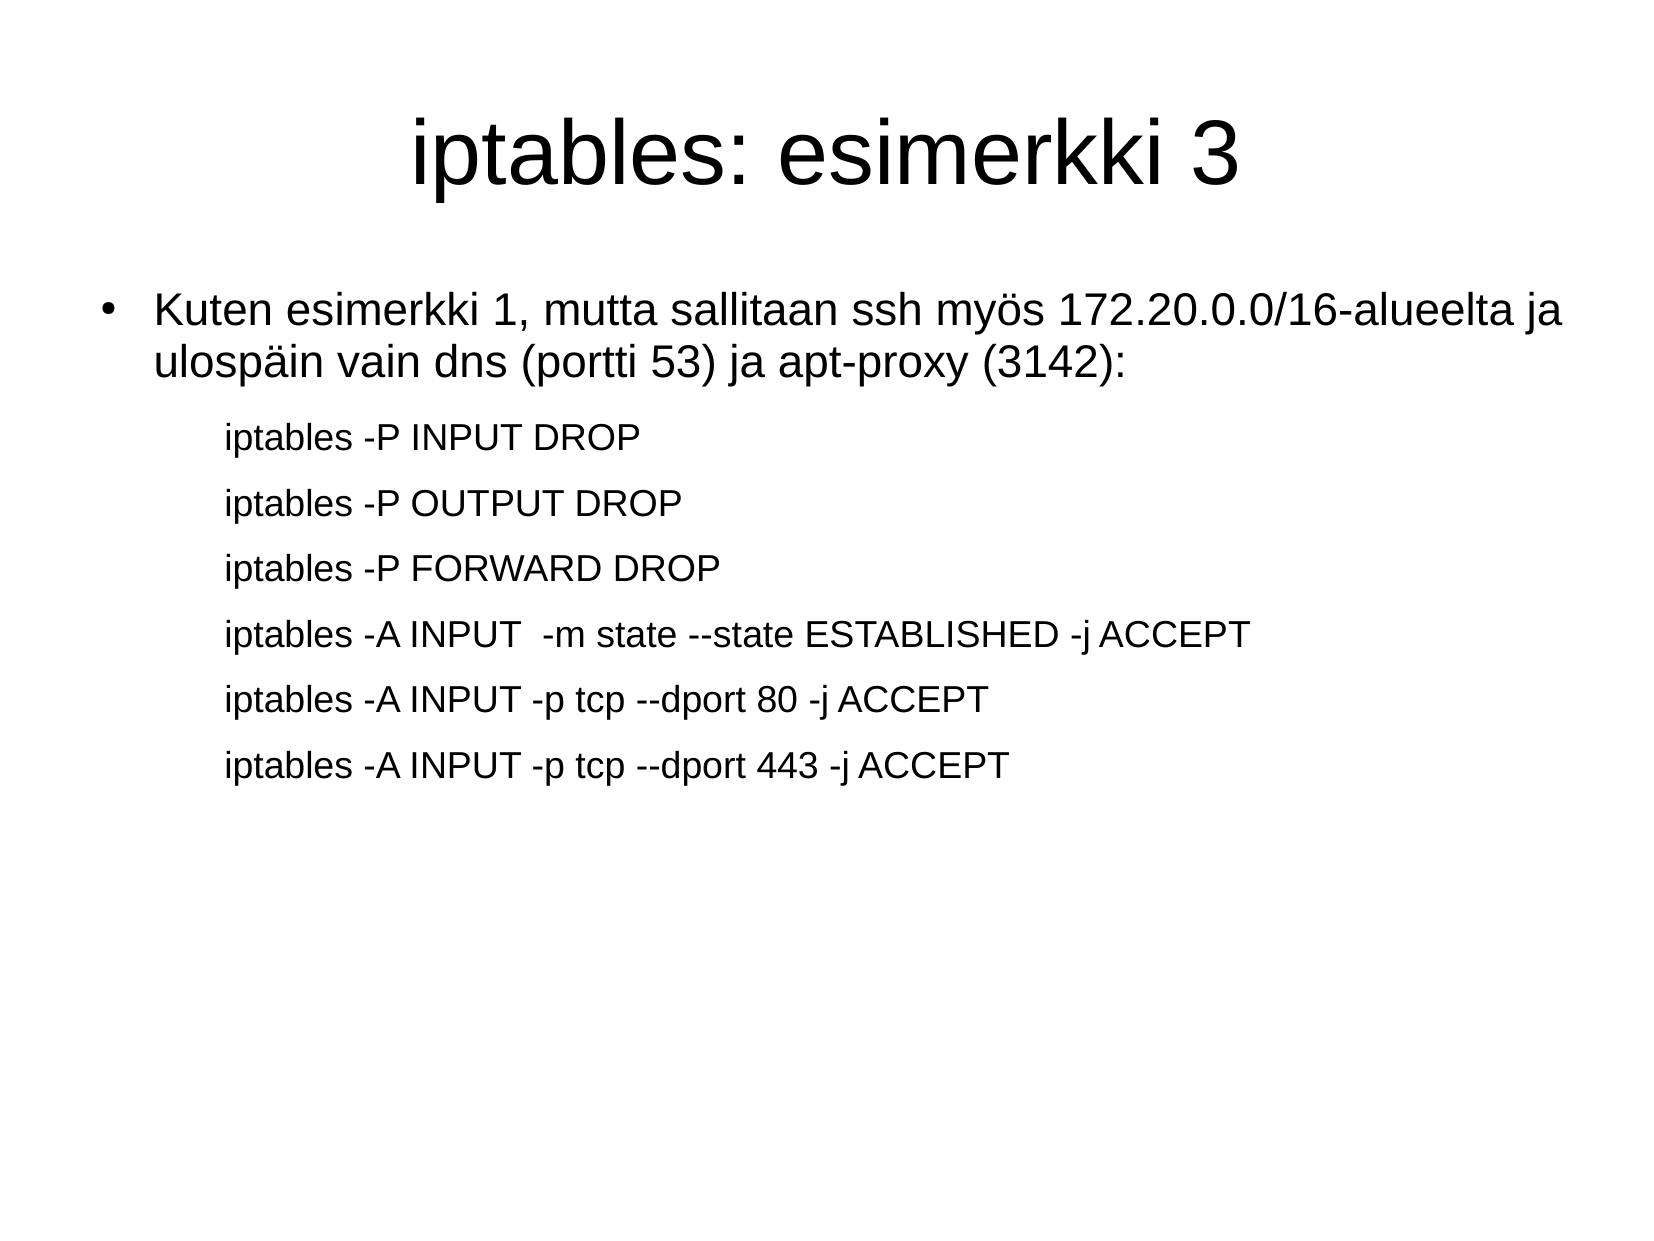

# iptables: esimerkki 3
Kuten esimerkki 1, mutta sallitaan ssh myös 172.20.0.0/16-alueelta ja ulospäin vain dns (portti 53) ja apt-proxy (3142):
iptables -P INPUT DROP
iptables -P OUTPUT DROP
iptables -P FORWARD DROP
iptables -A INPUT -m state --state ESTABLISHED -j ACCEPT
iptables -A INPUT -p tcp --dport 80 -j ACCEPT
iptables -A INPUT -p tcp --dport 443 -j ACCEPT